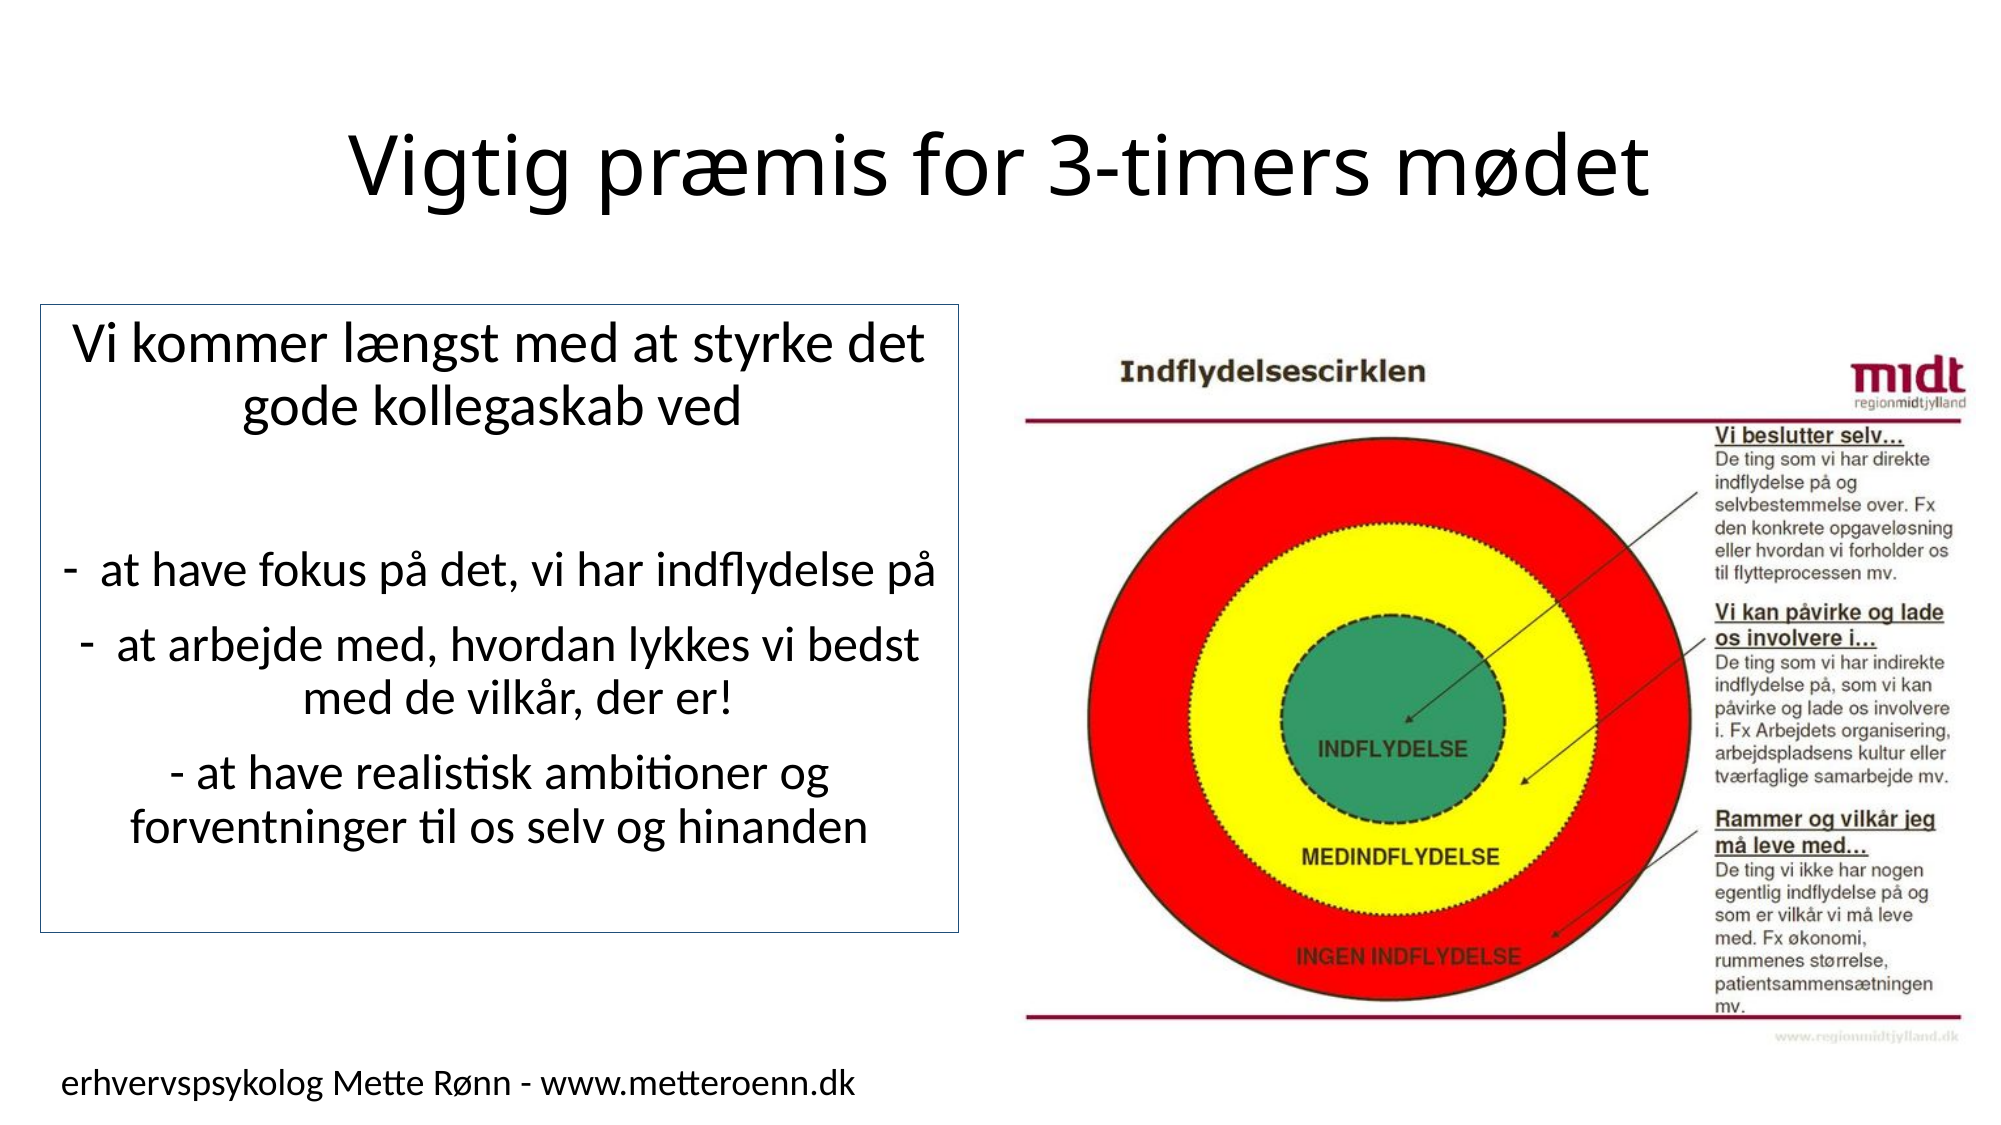

# Vigtig præmis for 3-timers mødet
Vi kommer længst med at styrke det gode kollegaskab ved
at have fokus på det, vi har indflydelse på
at arbejde med, hvordan lykkes vi bedst med de vilkår, der er!
- at have realistisk ambitioner og forventninger til os selv og hinanden
erhvervspsykolog Mette Rønn - www.metteroenn.dk